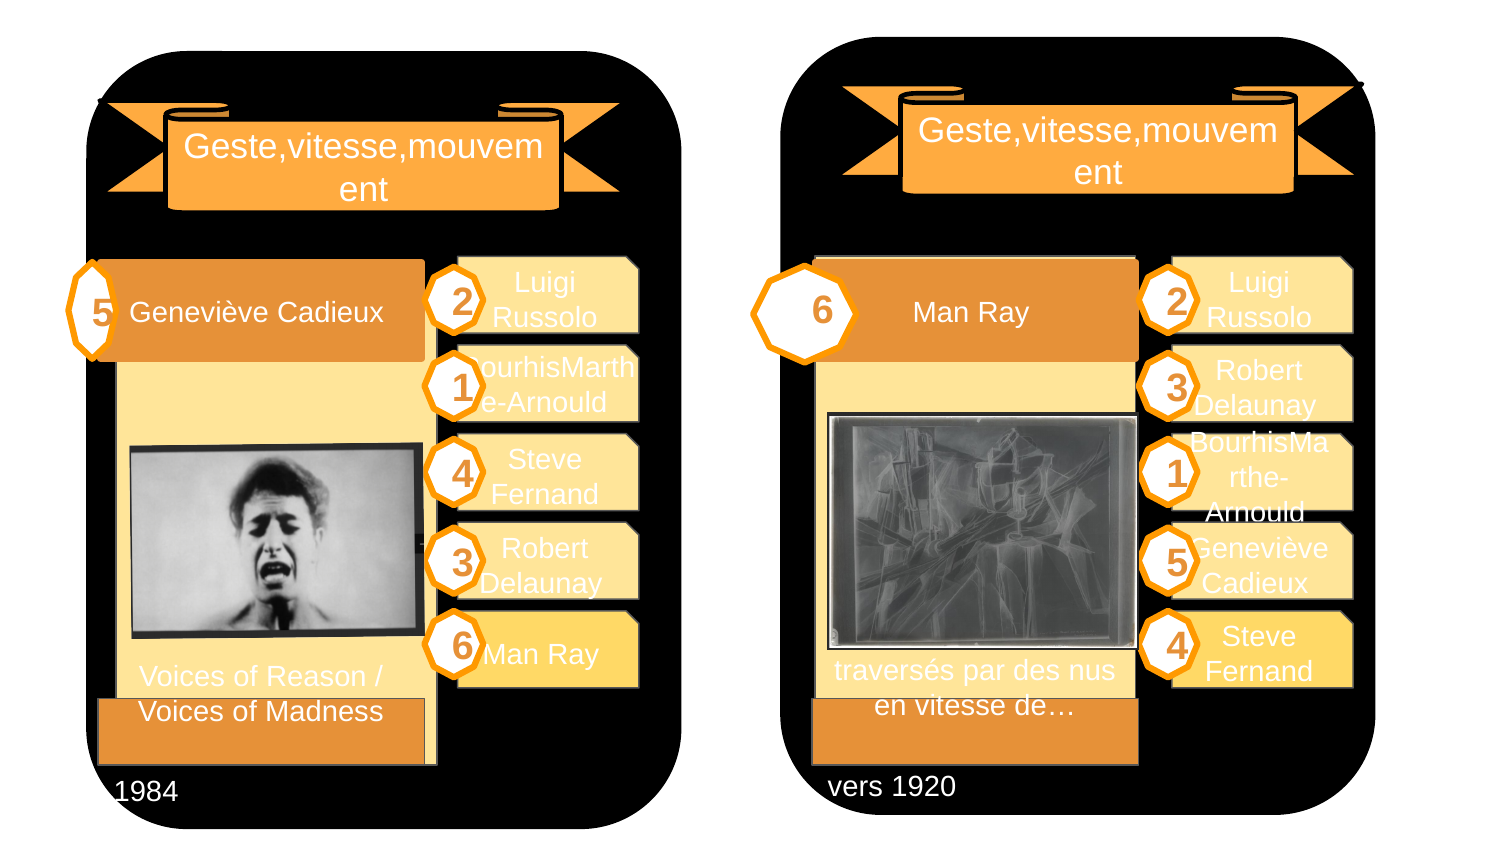

#
Geste,vitesse,mouvement
Geste,vitesse,mouvement
Luigi Russolo
Luigi Russolo
Image de l’oeuvre
2
2
5
Geneviève Cadieux
Man Ray
6
BourhisMarthe-Arnould
Robert Delaunay
1
3
BourhisMarthe-Arnould
Steve Fernand
4
1
Robert Delaunay
Geneviève Cadieux
3
5
Voices of Reason / Voices of Madness
1984
Reproduction de Le roi et la reine traversés par des nus en vitesse de…
vers 1920
Steve Fernand
6
4
Man Ray